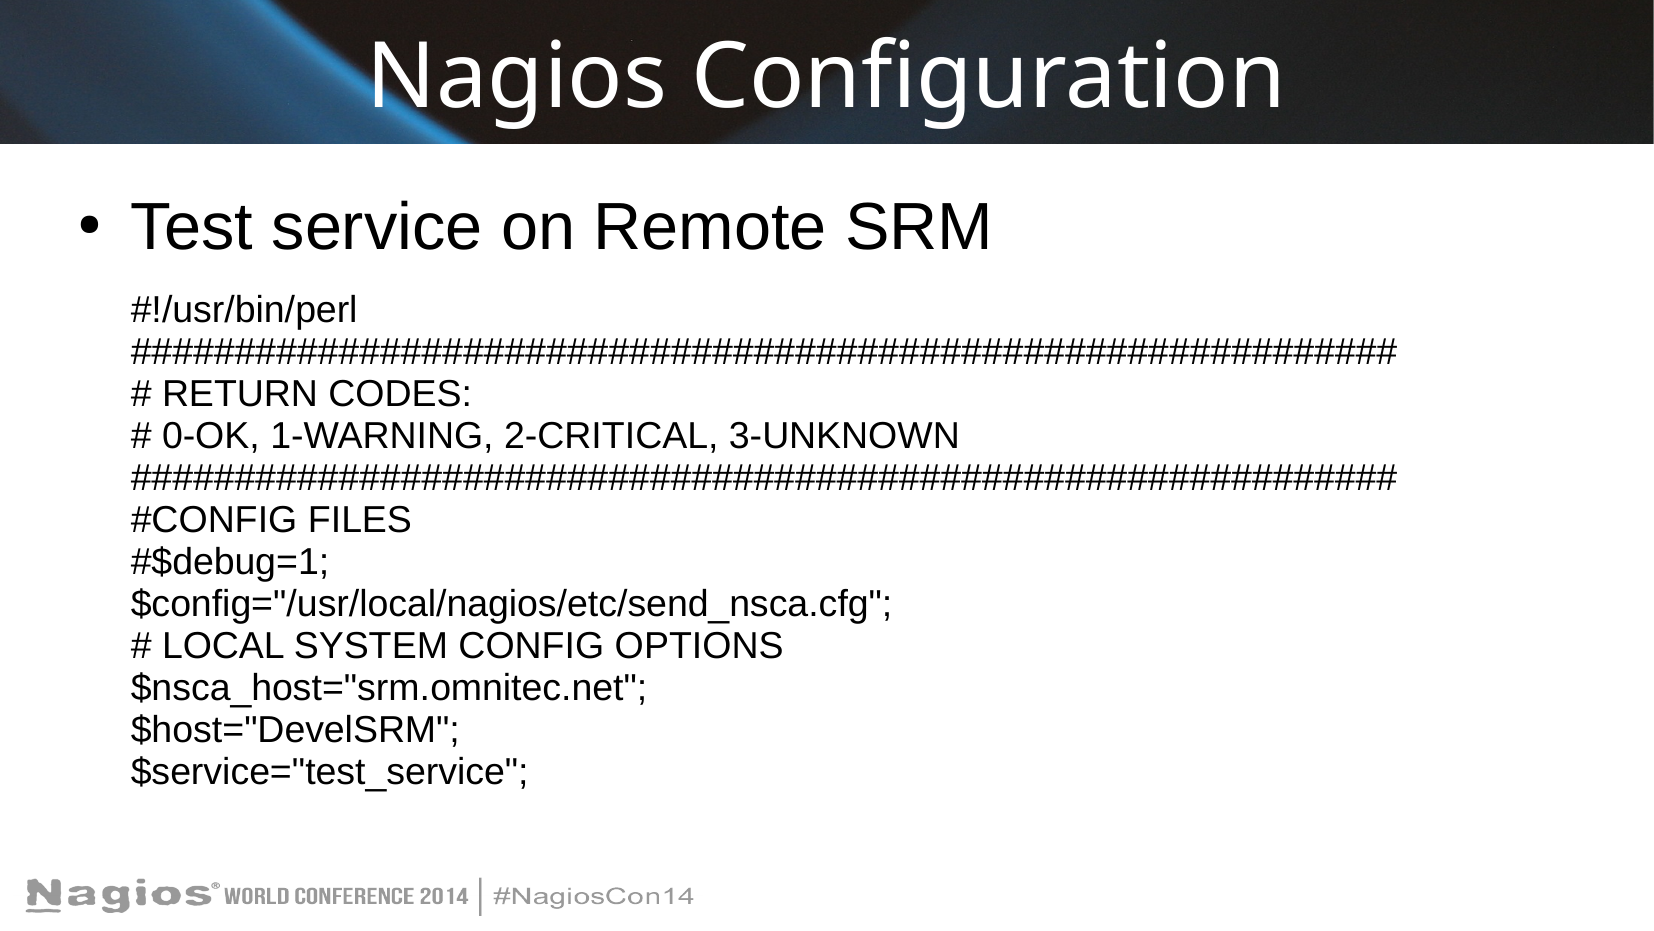

# Nagios Configuration
Test service on Remote SRM
#!/usr/bin/perl
#############################################################
# RETURN CODES:
# 0-OK, 1-WARNING, 2-CRITICAL, 3-UNKNOWN
#############################################################
#CONFIG FILES
#$debug=1;
$config="/usr/local/nagios/etc/send_nsca.cfg";
# LOCAL SYSTEM CONFIG OPTIONS
$nsca_host="srm.omnitec.net";
$host="DevelSRM";
$service="test_service";